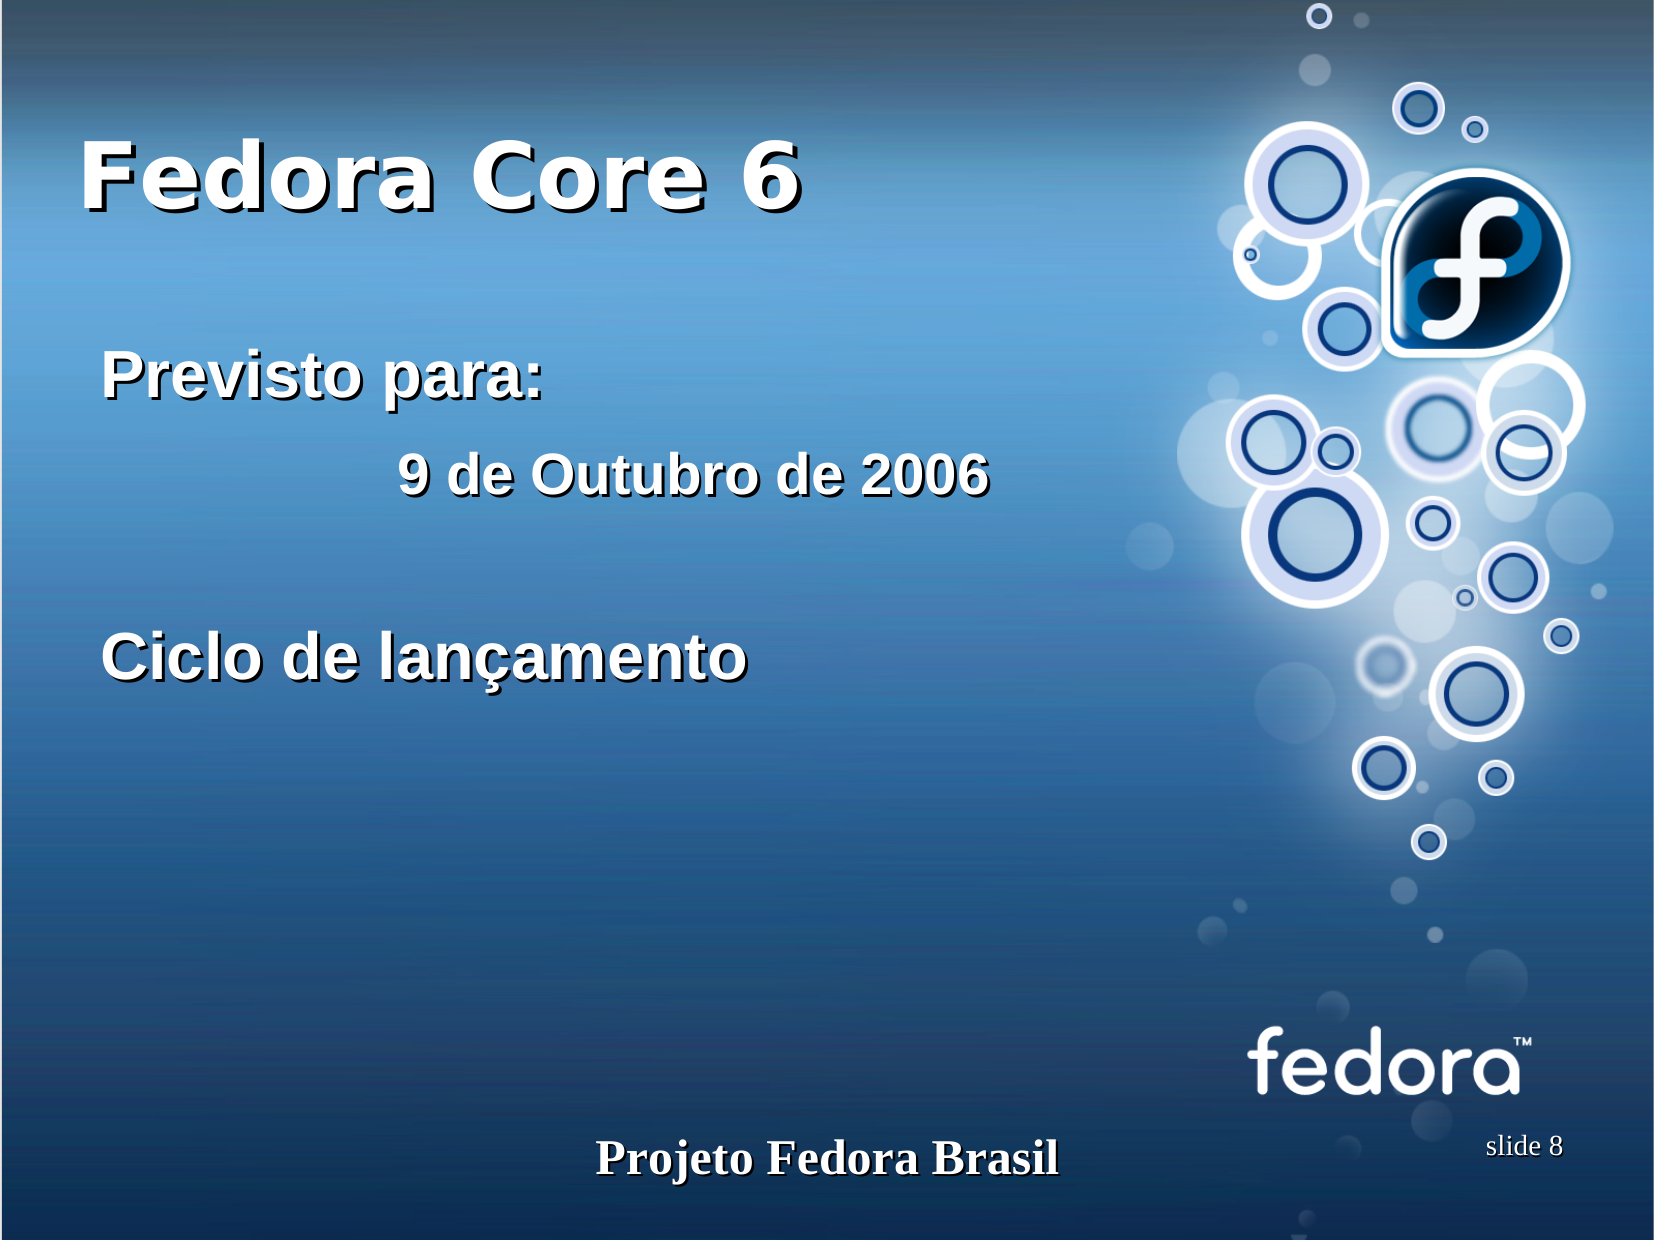

# Fedora Core 6
Previsto para:
9 de Outubro de 2006
Ciclo de lançamento
8